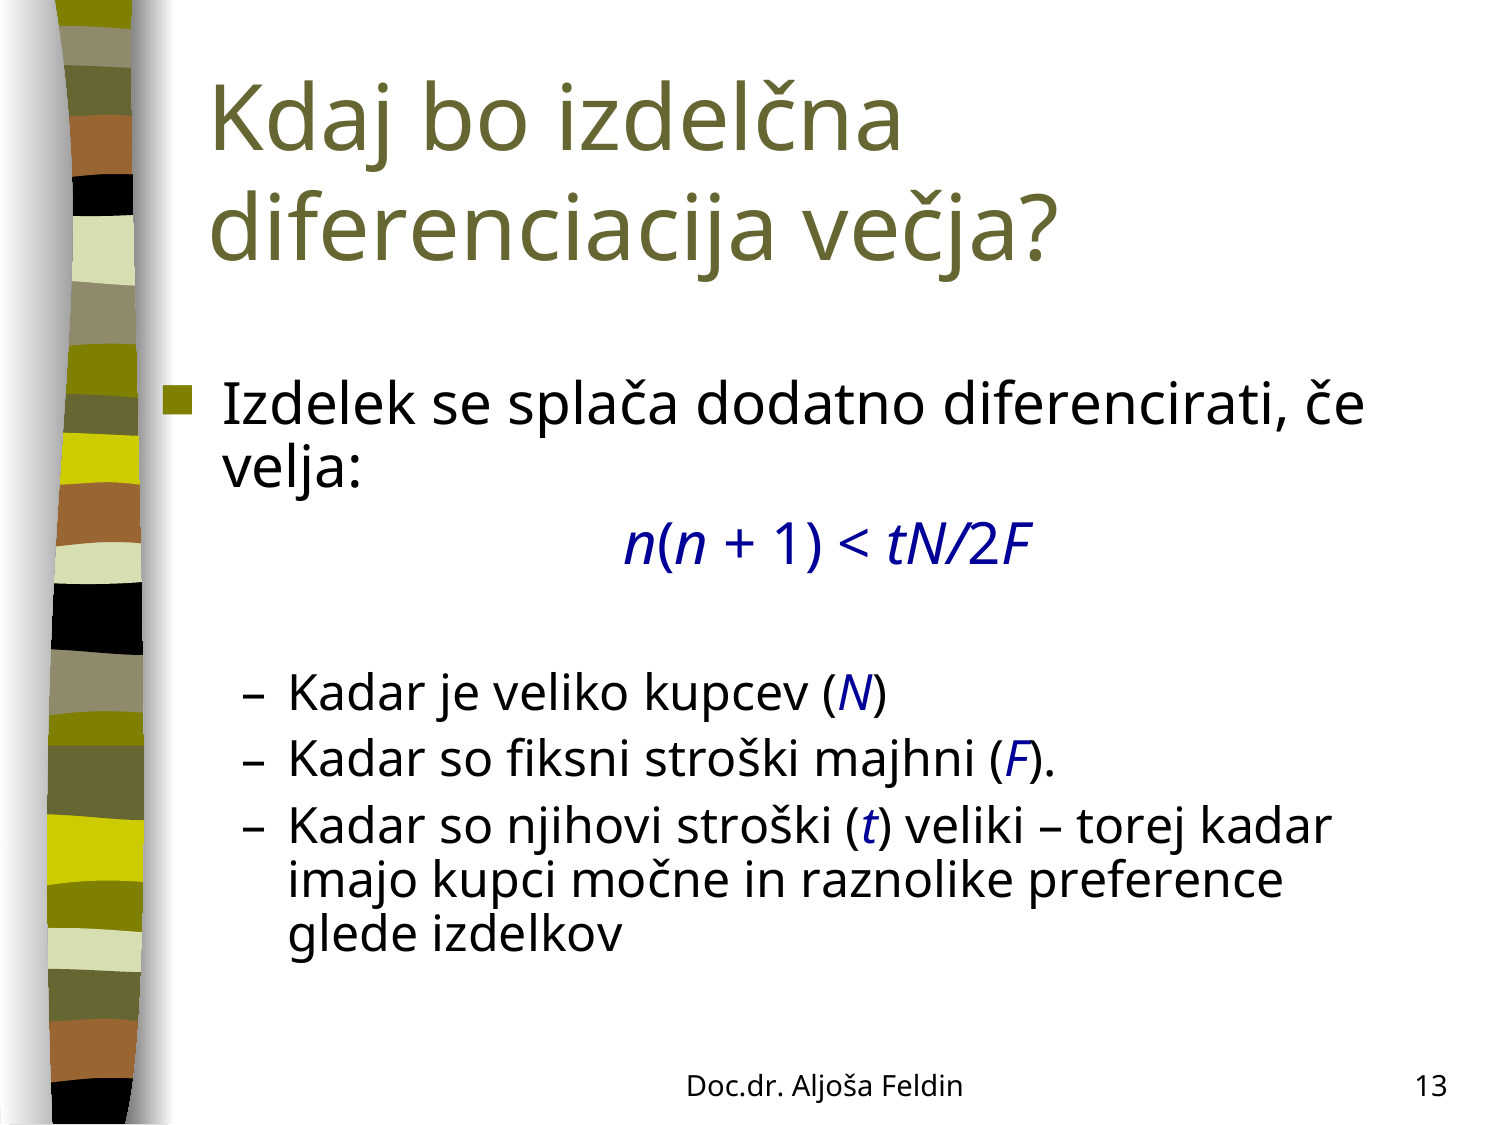

# Kdaj bo izdelčna diferenciacija večja?
Izdelek se splača dodatno diferencirati, če velja:
n(n + 1) < tN/2F
Kadar je veliko kupcev (N)
Kadar so fiksni stroški majhni (F).
Kadar so njihovi stroški (t) veliki – torej kadar imajo kupci močne in raznolike preference glede izdelkov
Doc.dr. Aljoša Feldin